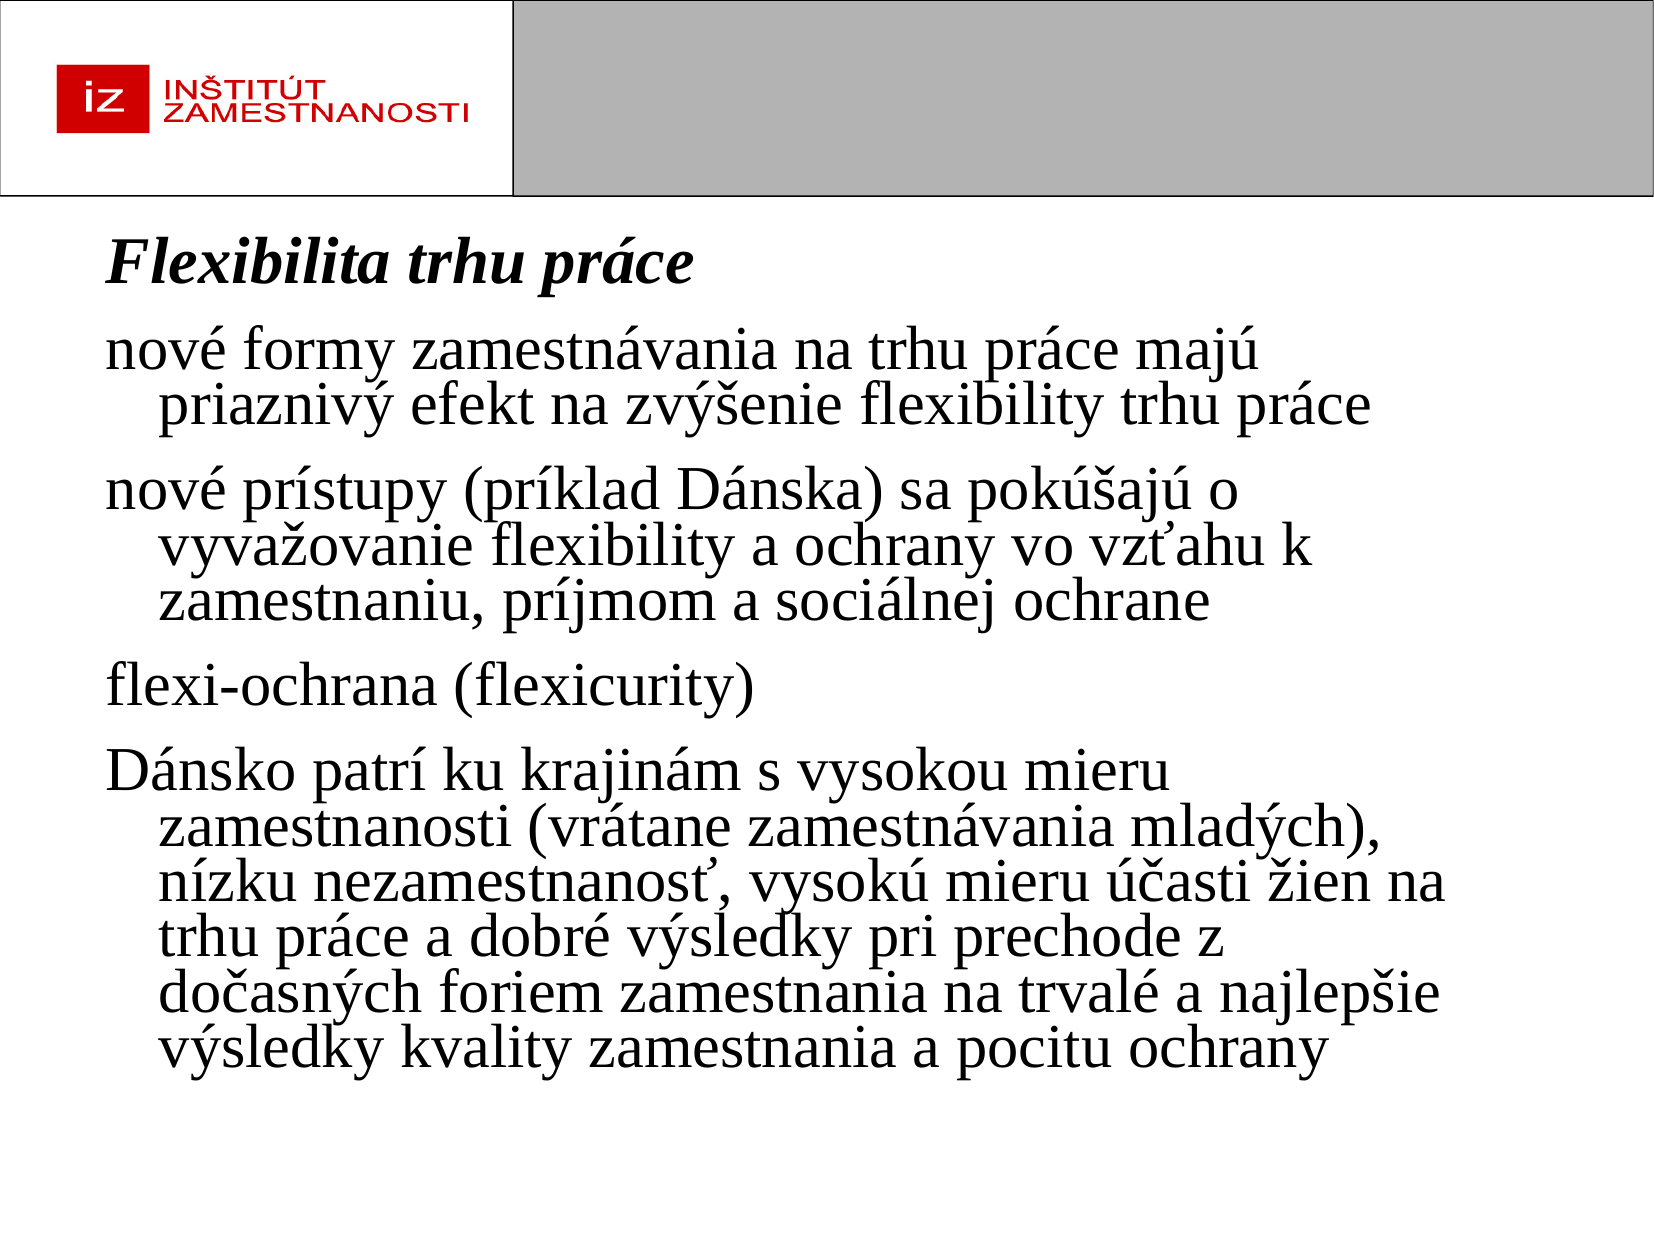

# Flexibilita trhu práce
nové formy zamestnávania na trhu práce majú priaznivý efekt na zvýšenie flexibility trhu práce
nové prístupy (príklad Dánska) sa pokúšajú o vyvažovanie flexibility a ochrany vo vzťahu k zamestnaniu, príjmom a sociálnej ochrane
flexi-ochrana (flexicurity)
Dánsko patrí ku krajinám s vysokou mieru zamestnanosti (vrátane zamestnávania mladých), nízku nezamestnanosť, vysokú mieru účasti žien na trhu práce a dobré výsledky pri prechode z dočasných foriem zamestnania na trvalé a najlepšie výsledky kvality zamestnania a pocitu ochrany